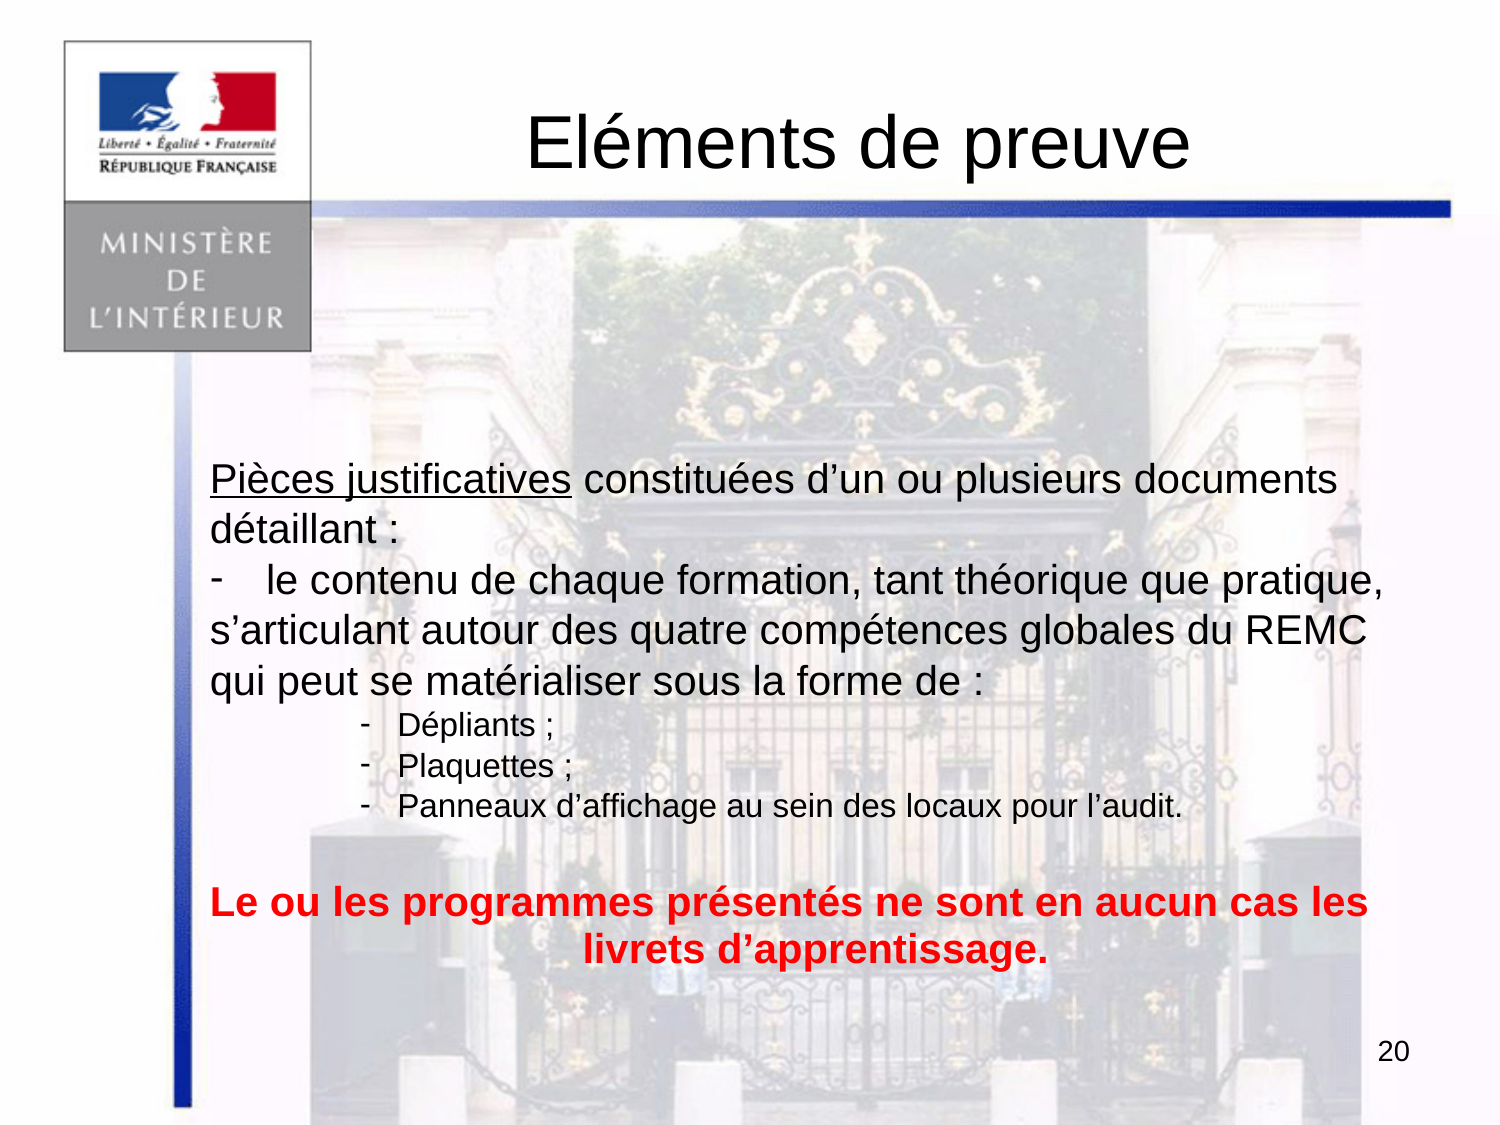

# Eléments de preuve
Pièces justificatives constituées d’un ou plusieurs documents
détaillant :
le contenu de chaque formation, tant théorique que pratique,
s’articulant autour des quatre compétences globales du REMC
qui peut se matérialiser sous la forme de :
Dépliants ;
Plaquettes ;
Panneaux d’affichage au sein des locaux pour l’audit.
Le ou les programmes présentés ne sont en aucun cas les
 livrets d’apprentissage.